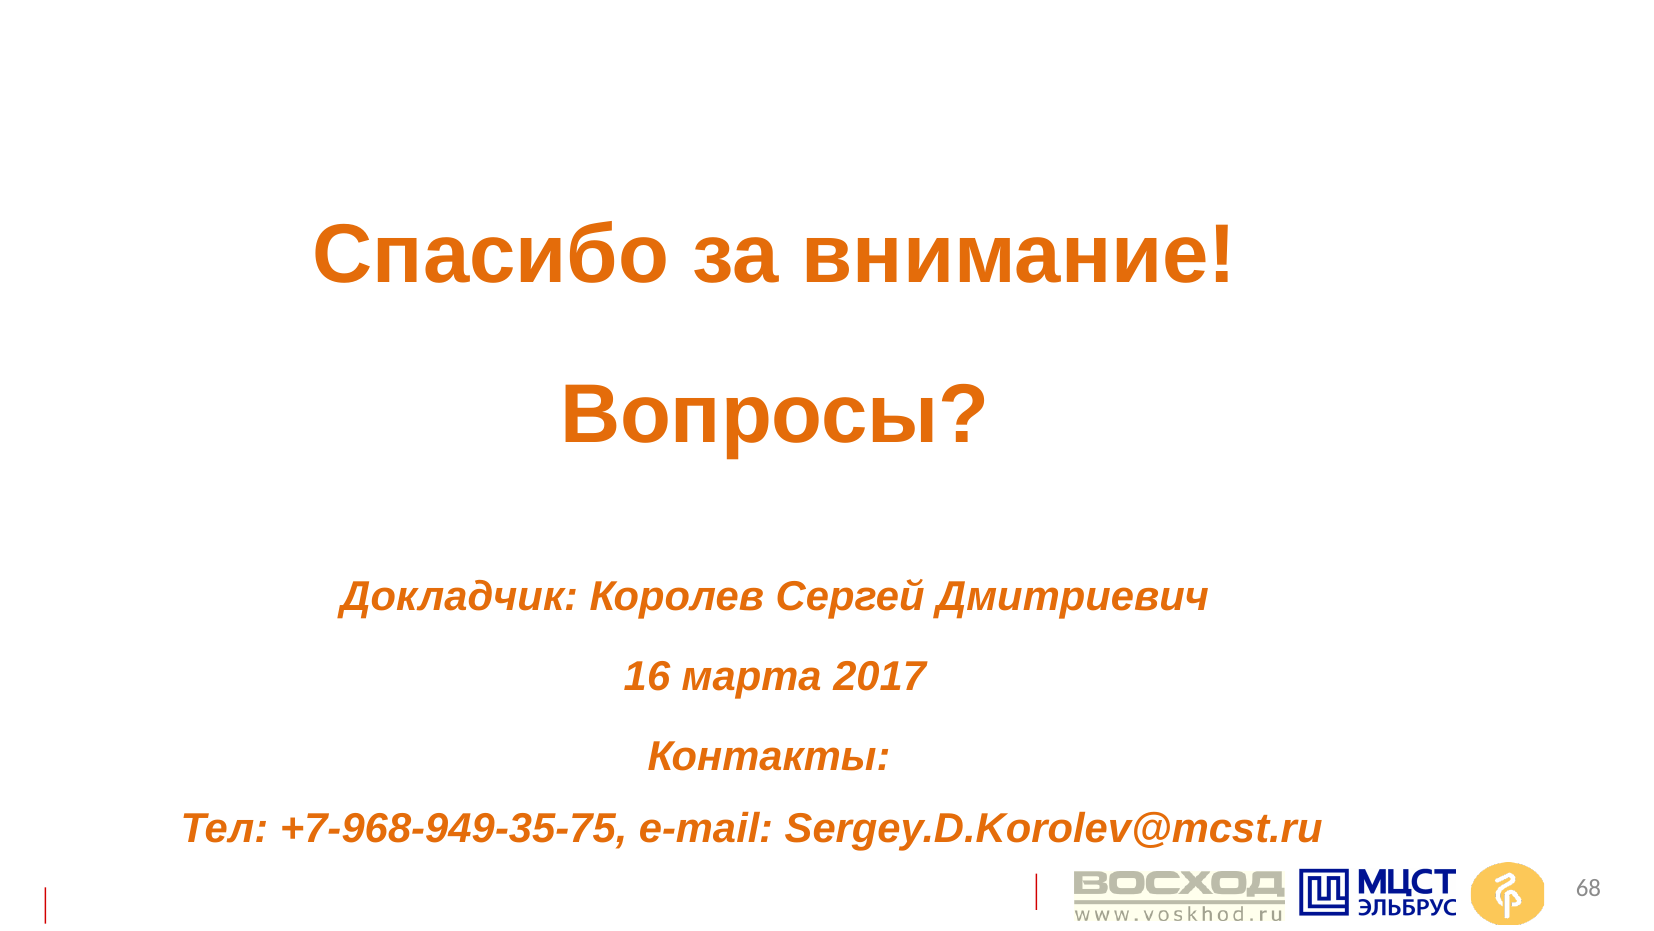

Спасибо за внимание!
Вопросы?
Докладчик: Королев Сергей Дмитриевич
16 марта 2017
Контакты:
Тел: +7-968-949-35-75, e-mail: Sergey.D.Korolev@mcst.ru